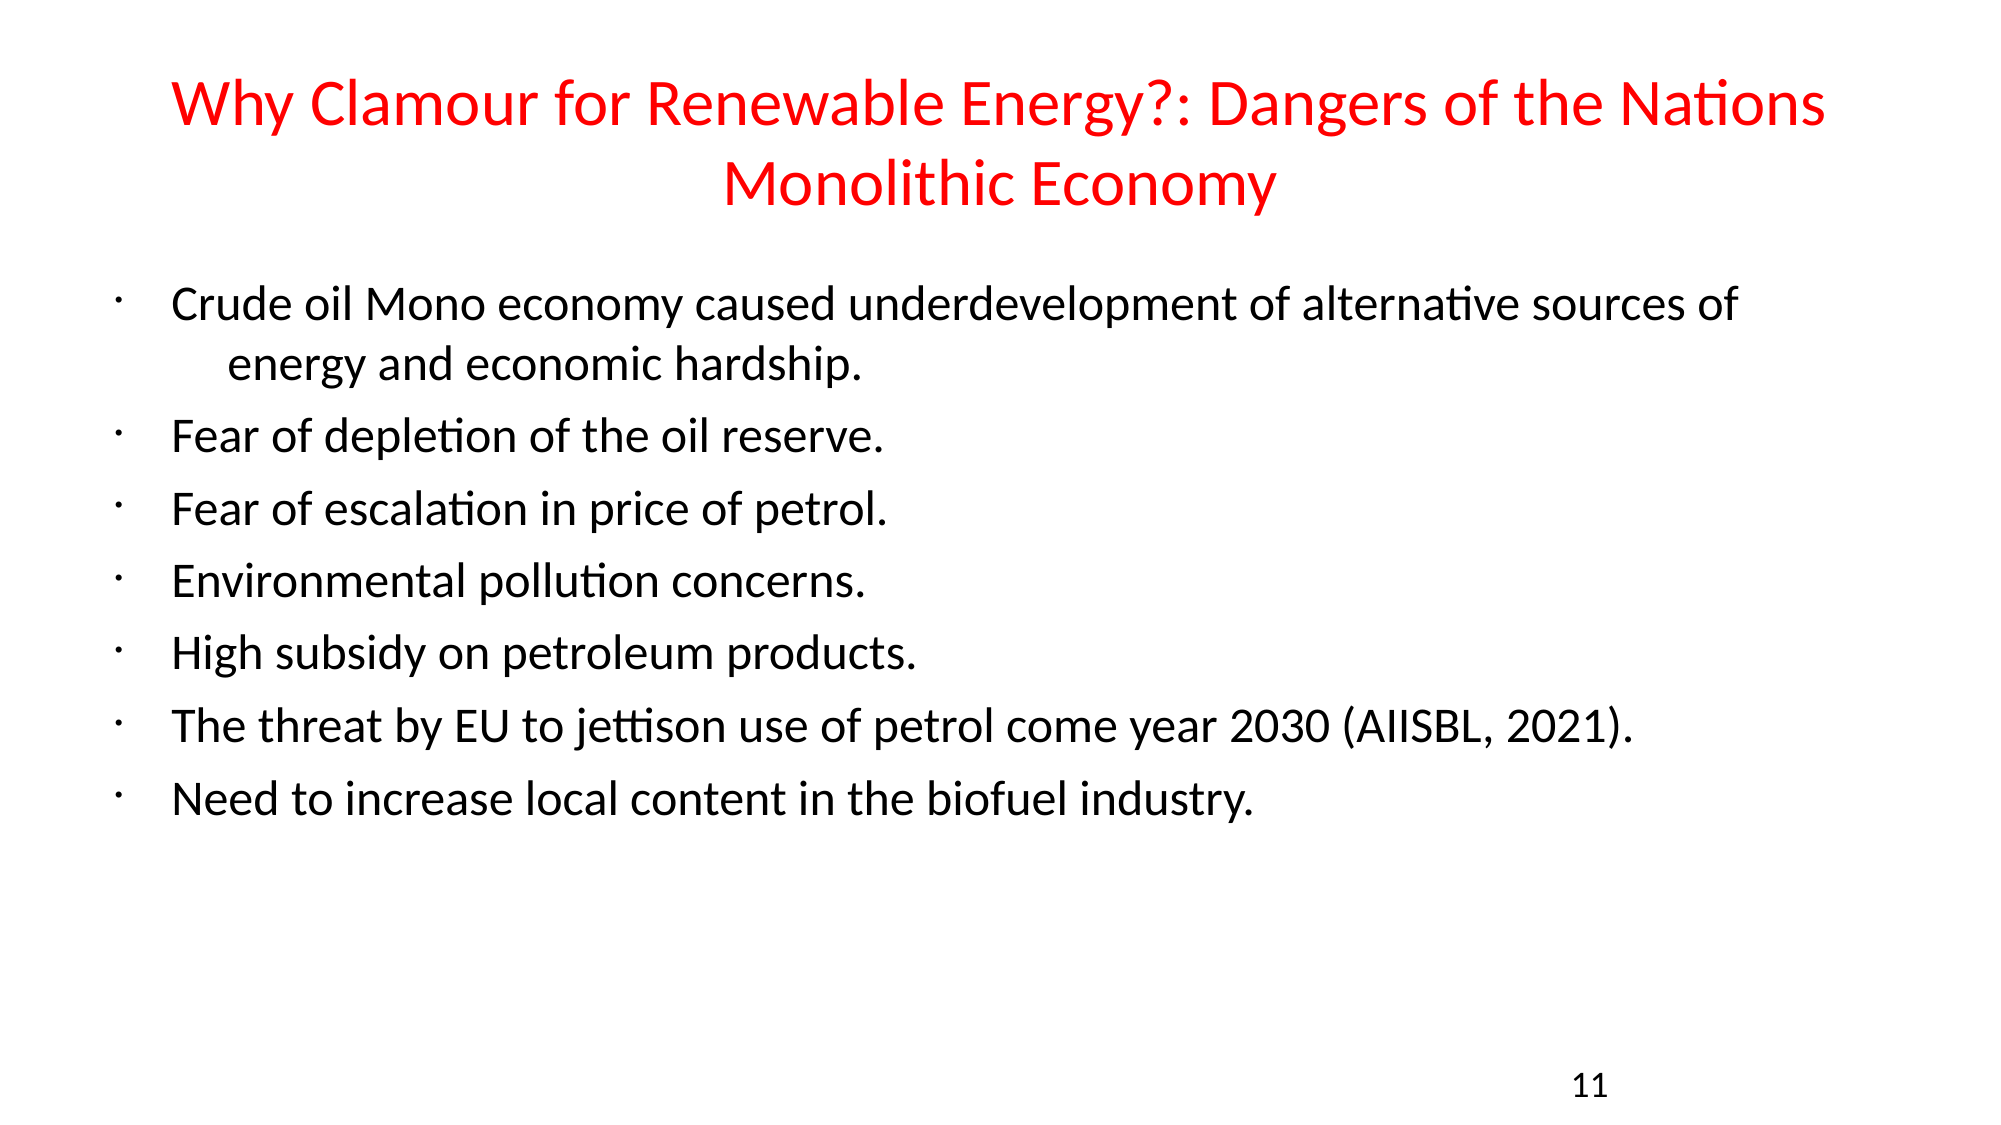

# Why Clamour for Renewable Energy?: Dangers of the Nations Monolithic Economy
Crude oil Mono economy caused underdevelopment of alternative sources of energy and economic hardship.
Fear of depletion of the oil reserve.
Fear of escalation in price of petrol.
Environmental pollution concerns.
High subsidy on petroleum products.
The threat by EU to jettison use of petrol come year 2030 (AIISBL, 2021).
Need to increase local content in the biofuel industry.